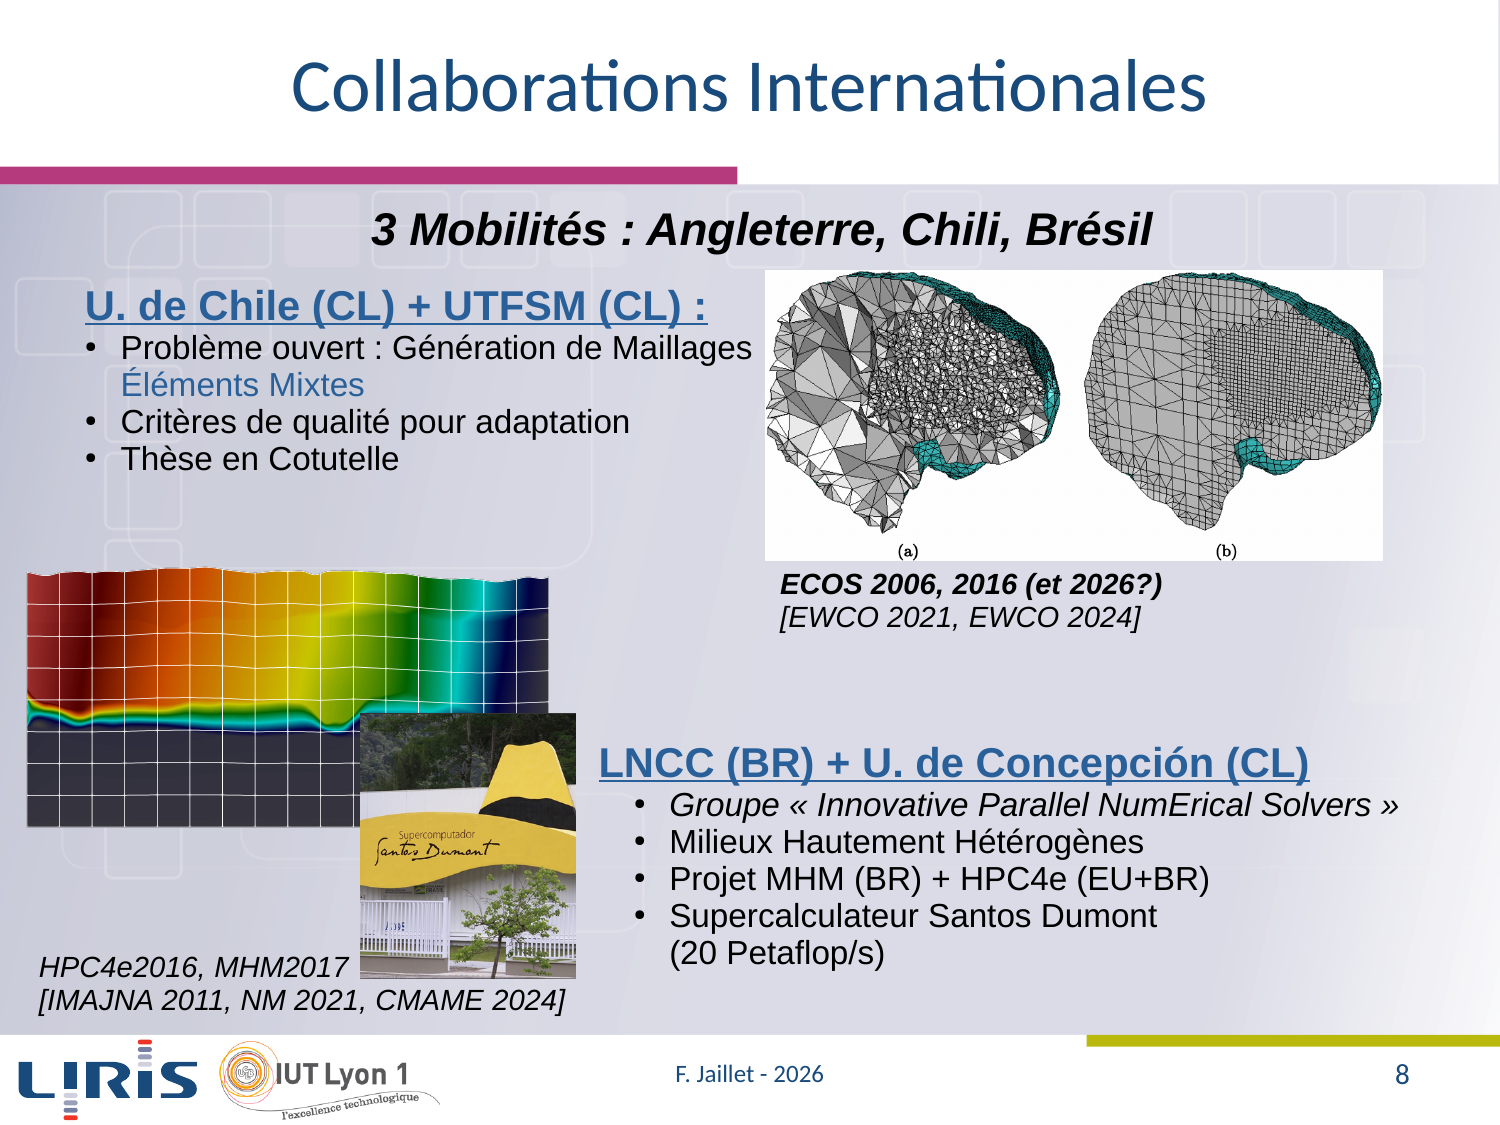

# Collaborations Internationales
3 Mobilités : Angleterre, Chili, Brésil
U. de Chile (CL) + UTFSM (CL) :
Problème ouvert : Génération de Maillages Éléments Mixtes
Critères de qualité pour adaptation
Thèse en Cotutelle
ECOS 2006, 2016 (et 2026?)
[EWCO 2021, EWCO 2024]
LNCC (BR) + U. de Concepción (CL)
Groupe « Innovative Parallel NumErical Solvers »
Milieux Hautement Hétérogènes
Projet MHM (BR) + HPC4e (EU+BR)
Supercalculateur Santos Dumont
(20 Petaflop/s)
HPC4e2016, MHM2017
[IMAJNA 2011, NM 2021, CMAME 2024]
F. Jaillet - 2026